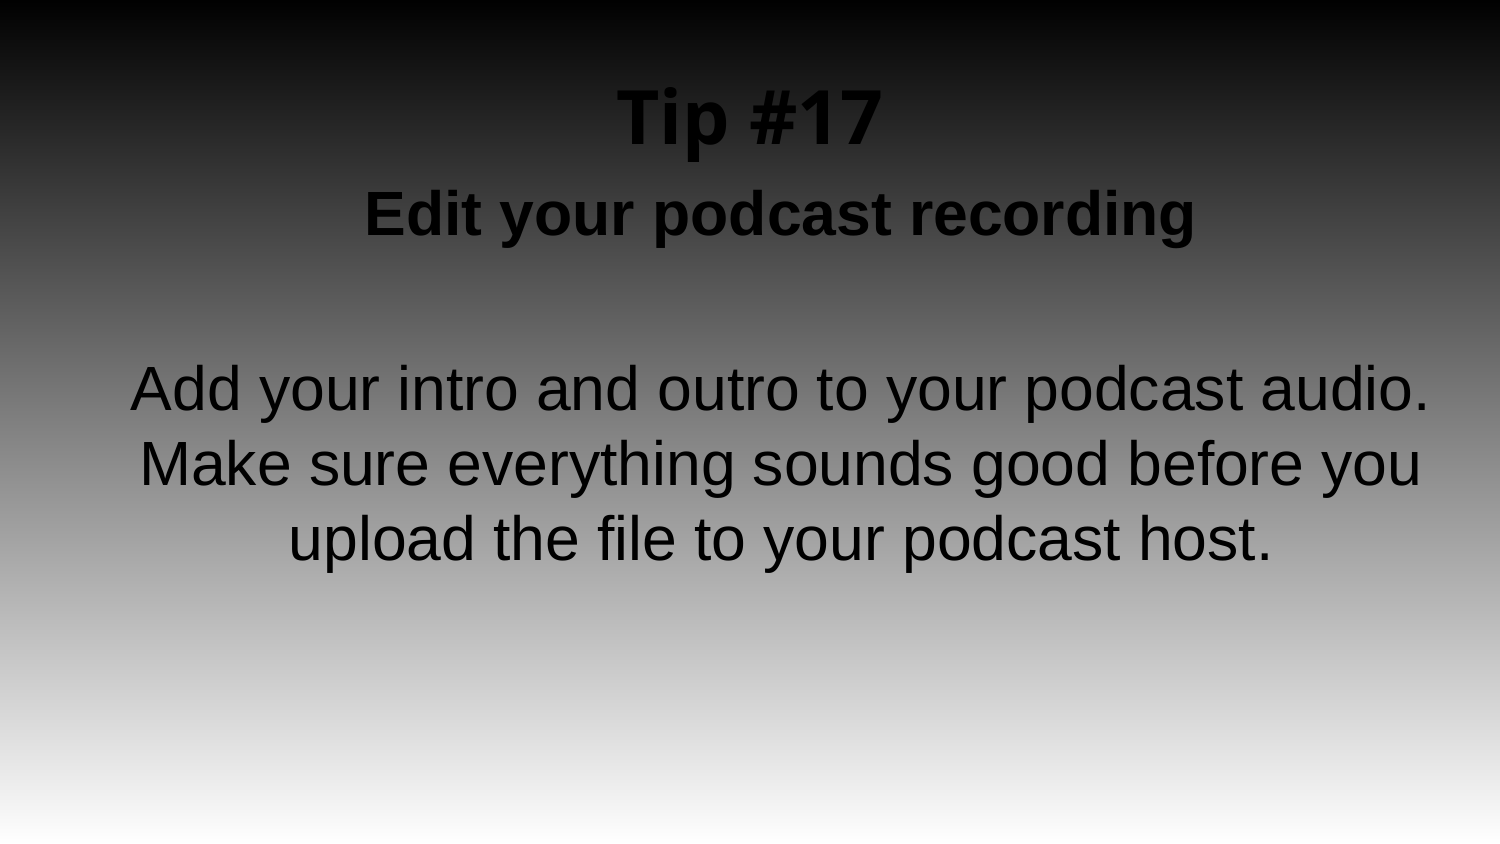

# Tip #17
Edit your podcast recording
Add your intro and outro to your podcast audio. Make sure everything sounds good before you upload the file to your podcast host.